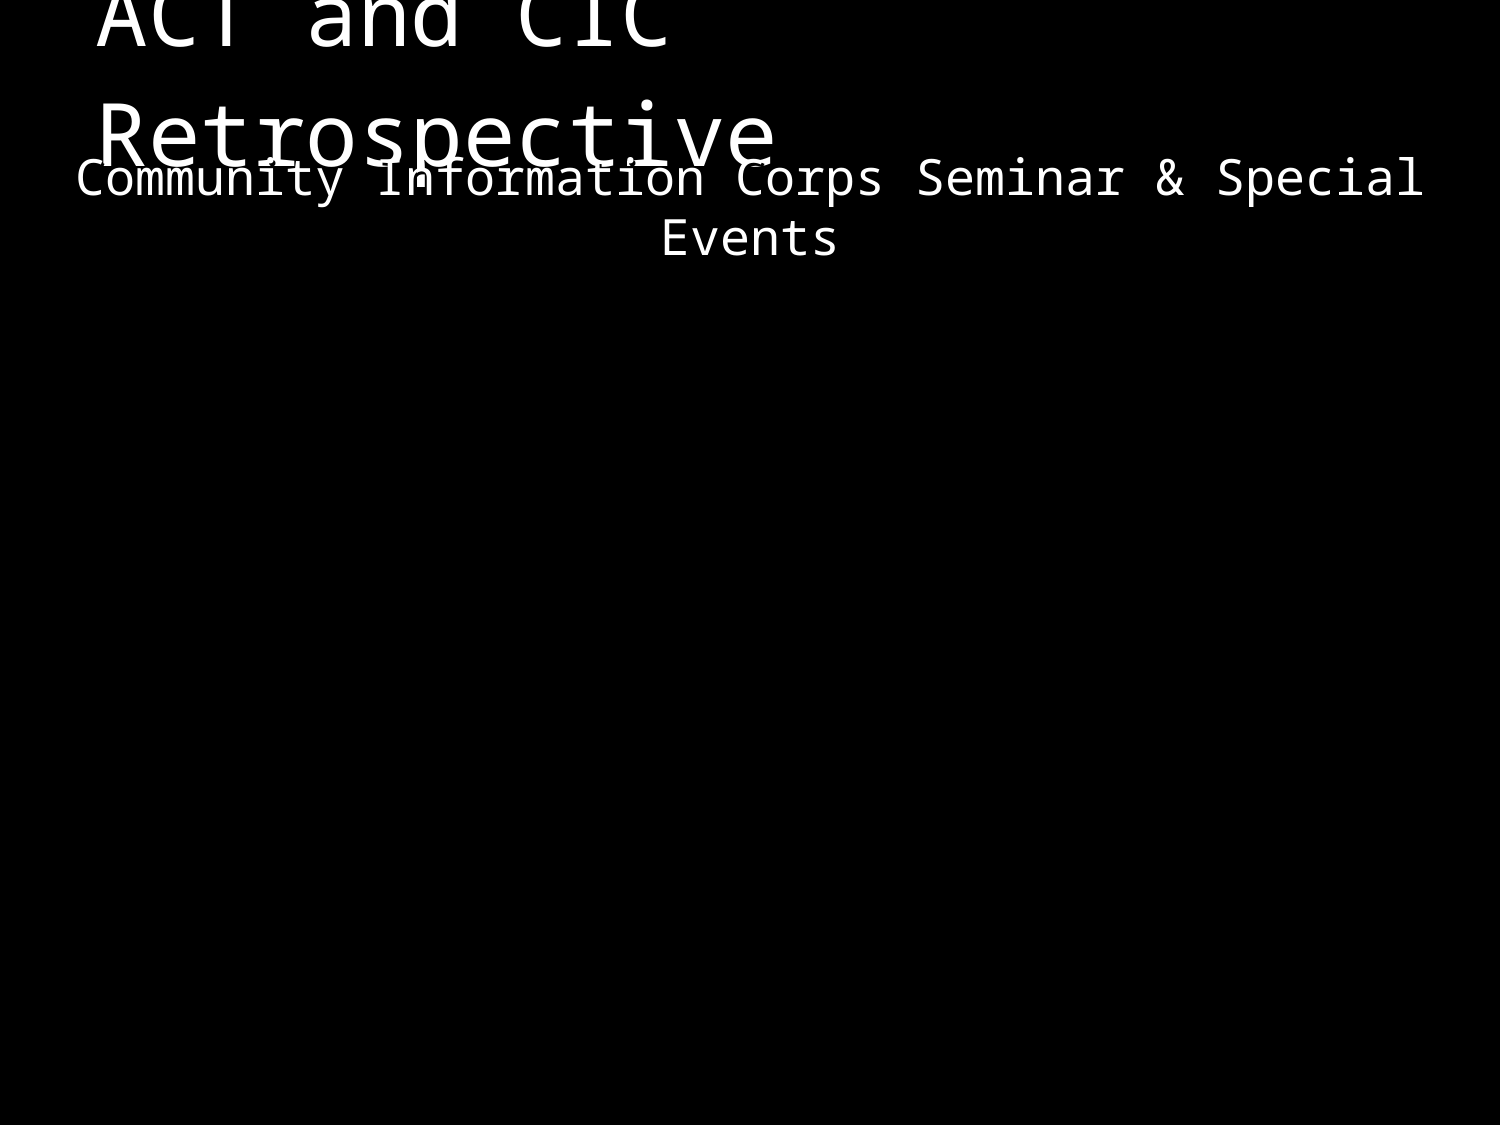

# ACT and CIC Retrospective
Community Information Corps Seminar & Special Events